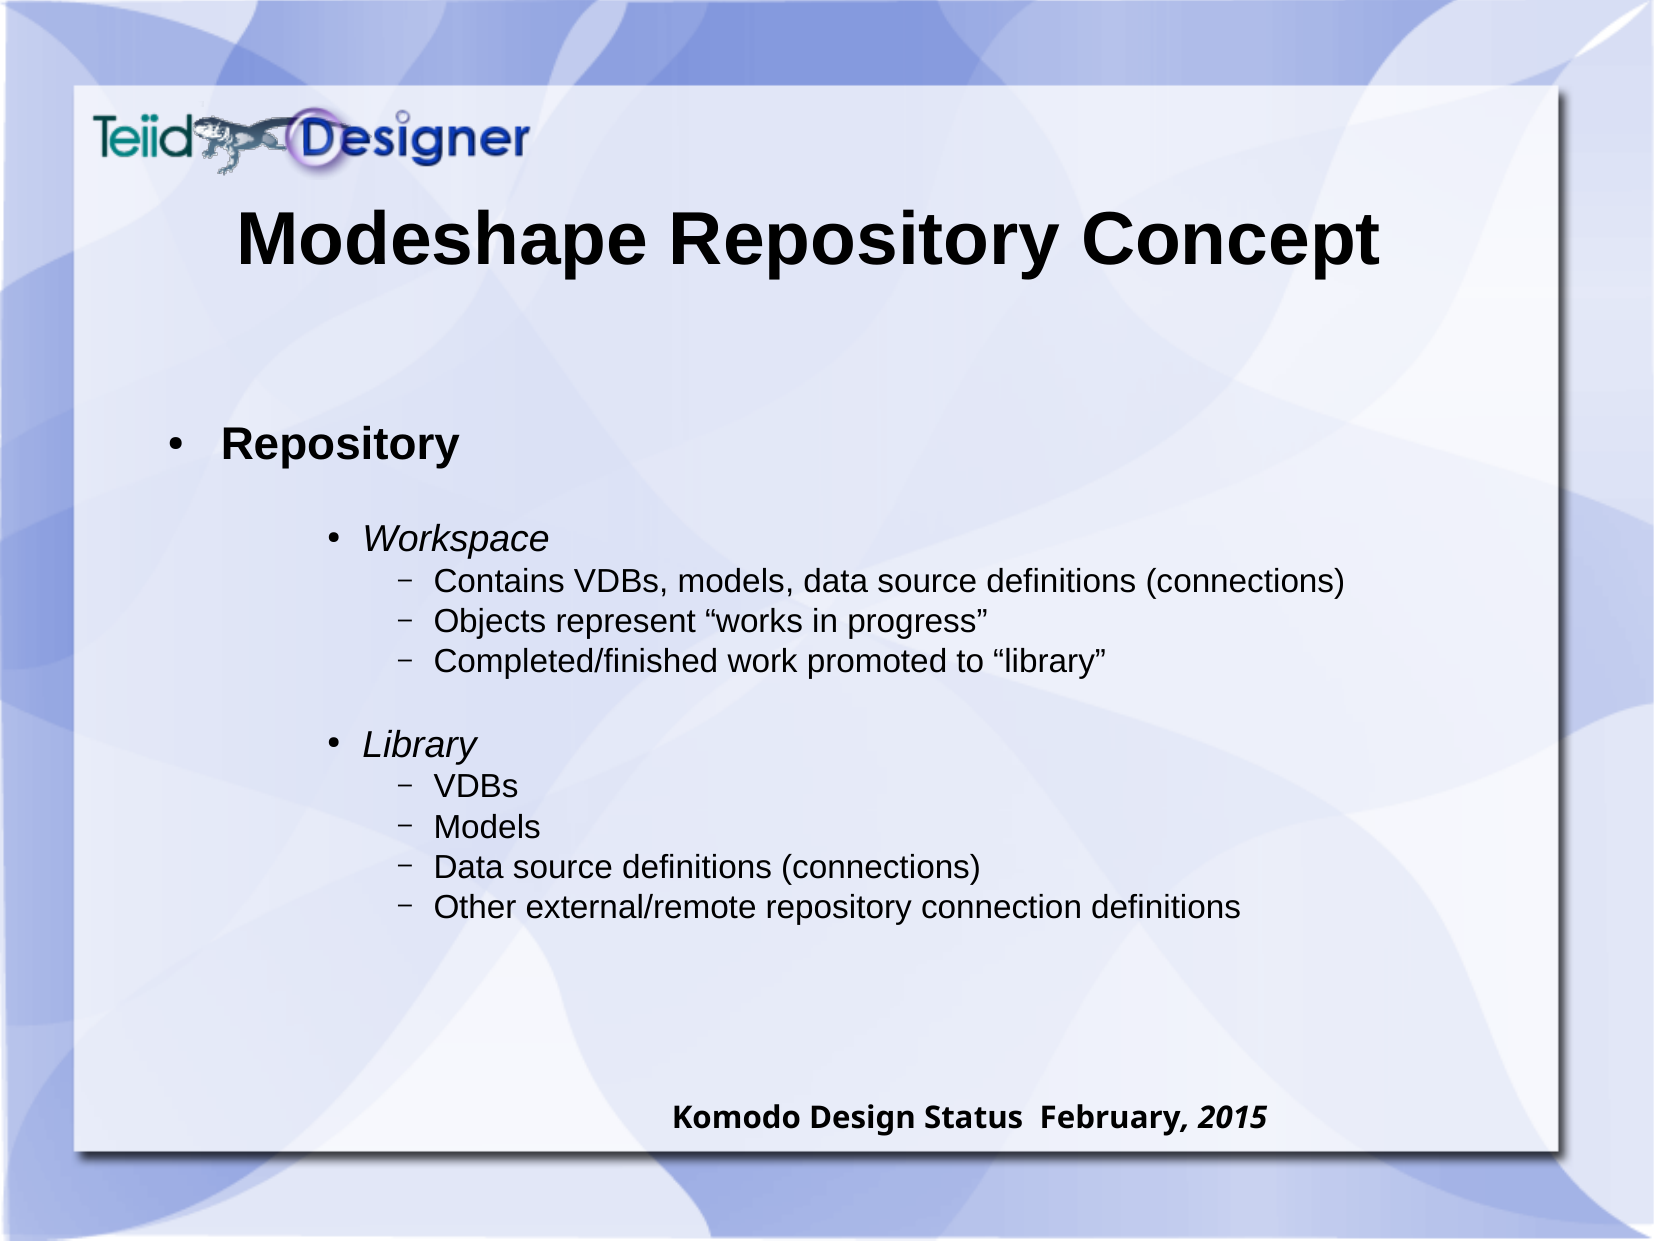

# Modeshape Repository Concept
Repository
Workspace
Contains VDBs, models, data source definitions (connections)
Objects represent “works in progress”
Completed/finished work promoted to “library”
Library
VDBs
Models
Data source definitions (connections)
Other external/remote repository connection definitions